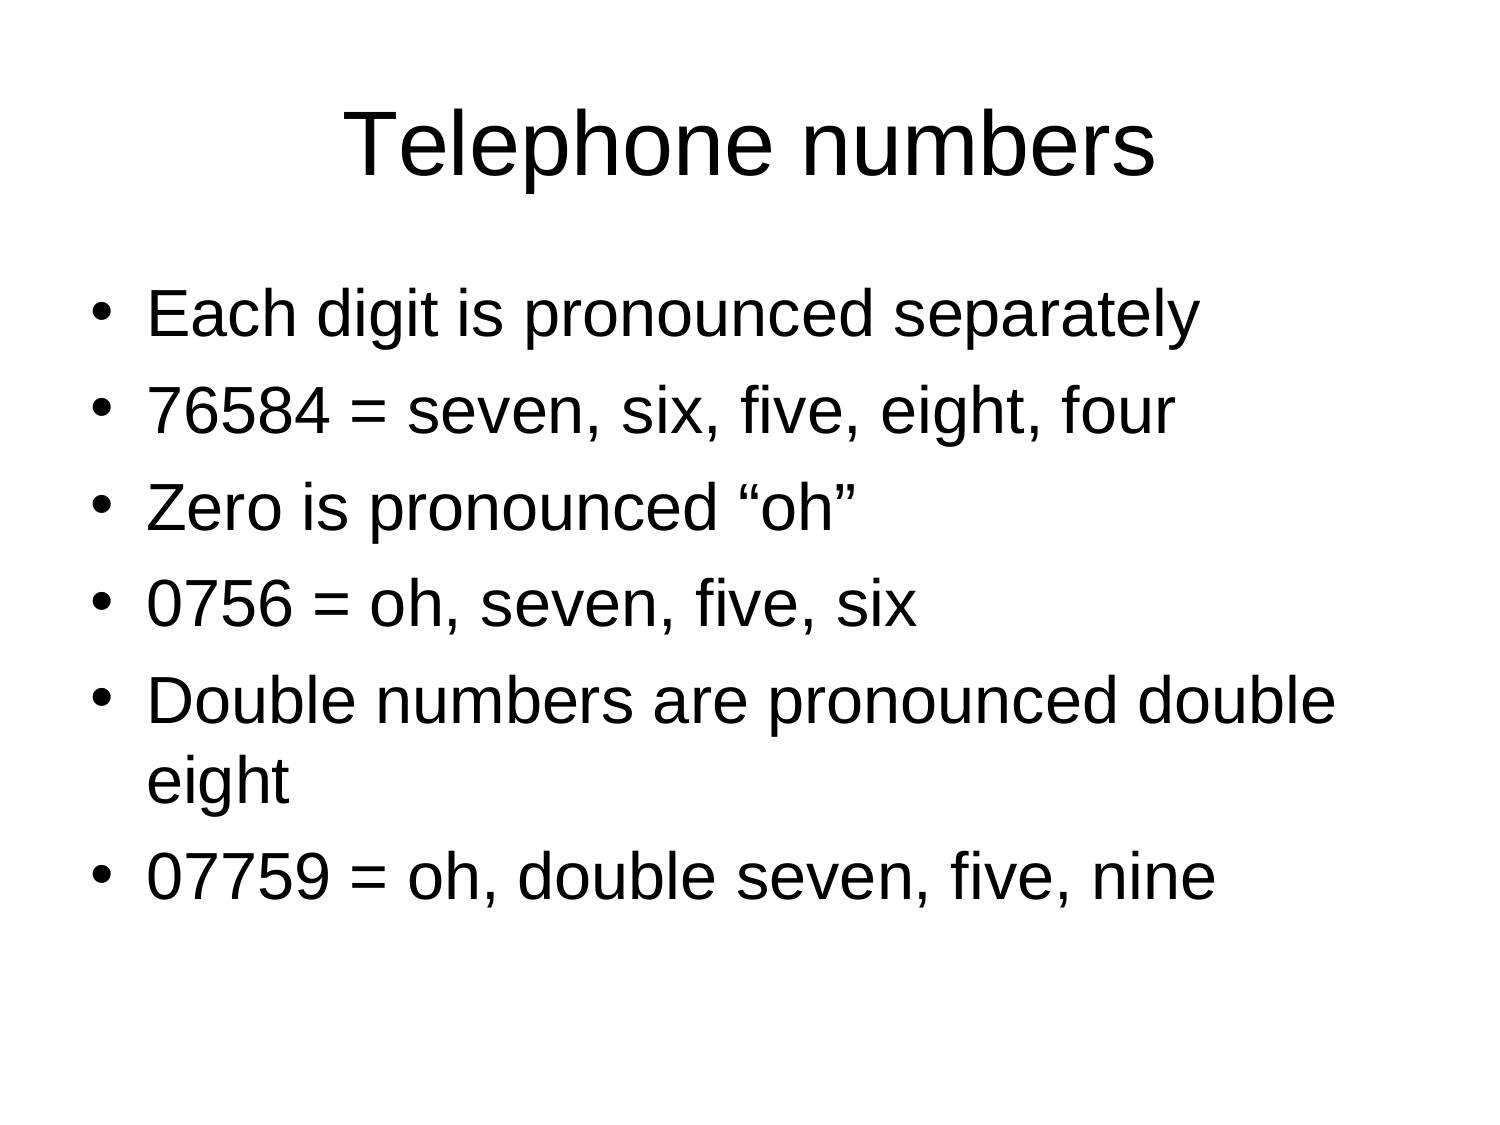

# Telephone numbers
Each digit is pronounced separately
76584 = seven, six, five, eight, four
Zero is pronounced “oh”
0756 = oh, seven, five, six
Double numbers are pronounced double eight
07759 = oh, double seven, five, nine